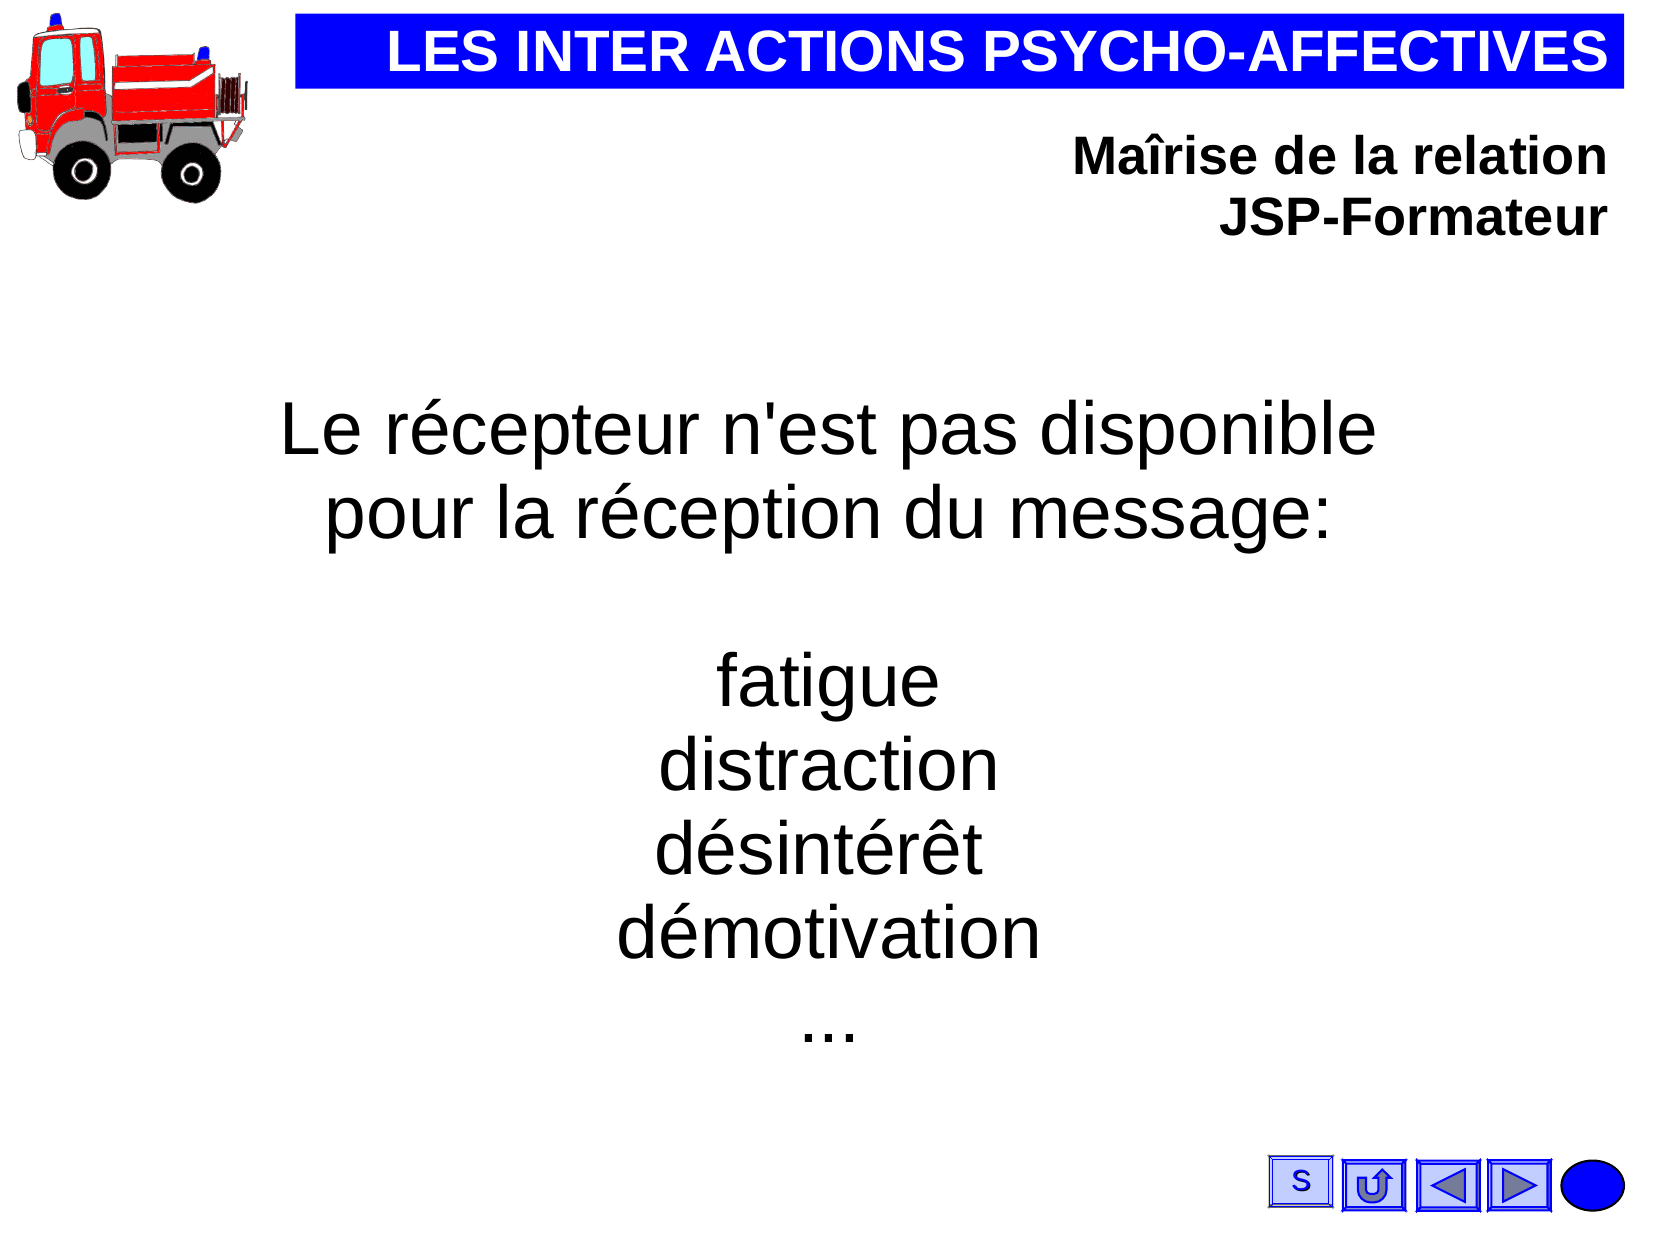

LES INTER ACTIONS PSYCHO-AFFECTIVES
Maîrise de la relation
JSP-Formateur
Le récepteur n'est pas disponible pour la réception du message:
fatigue
distraction
désintérêt
démotivation
...